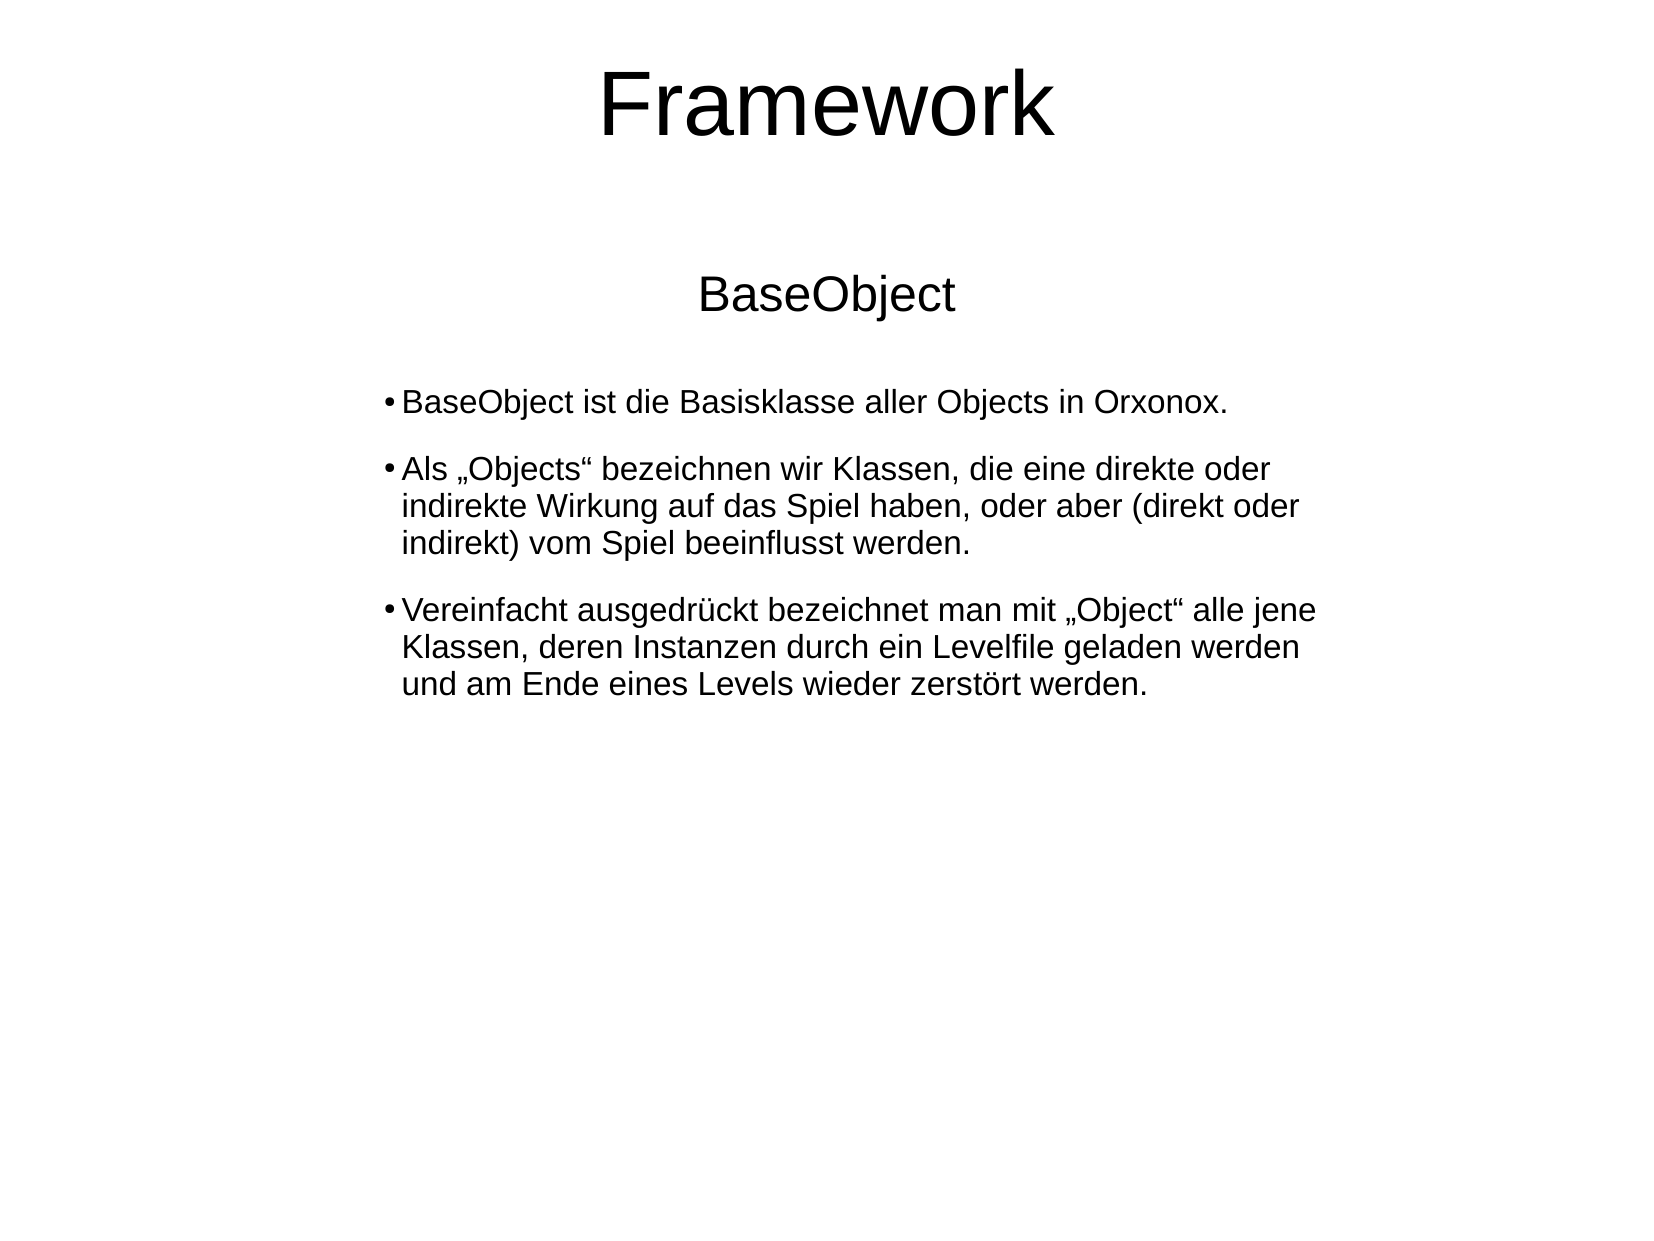

# Framework
BaseObject
BaseObject ist die Basisklasse aller Objects in Orxonox.
Als „Objects“ bezeichnen wir Klassen, die eine direkte oder indirekte Wirkung auf das Spiel haben, oder aber (direkt oder indirekt) vom Spiel beeinflusst werden.
Vereinfacht ausgedrückt bezeichnet man mit „Object“ alle jene Klassen, deren Instanzen durch ein Levelfile geladen werden und am Ende eines Levels wieder zerstört werden.